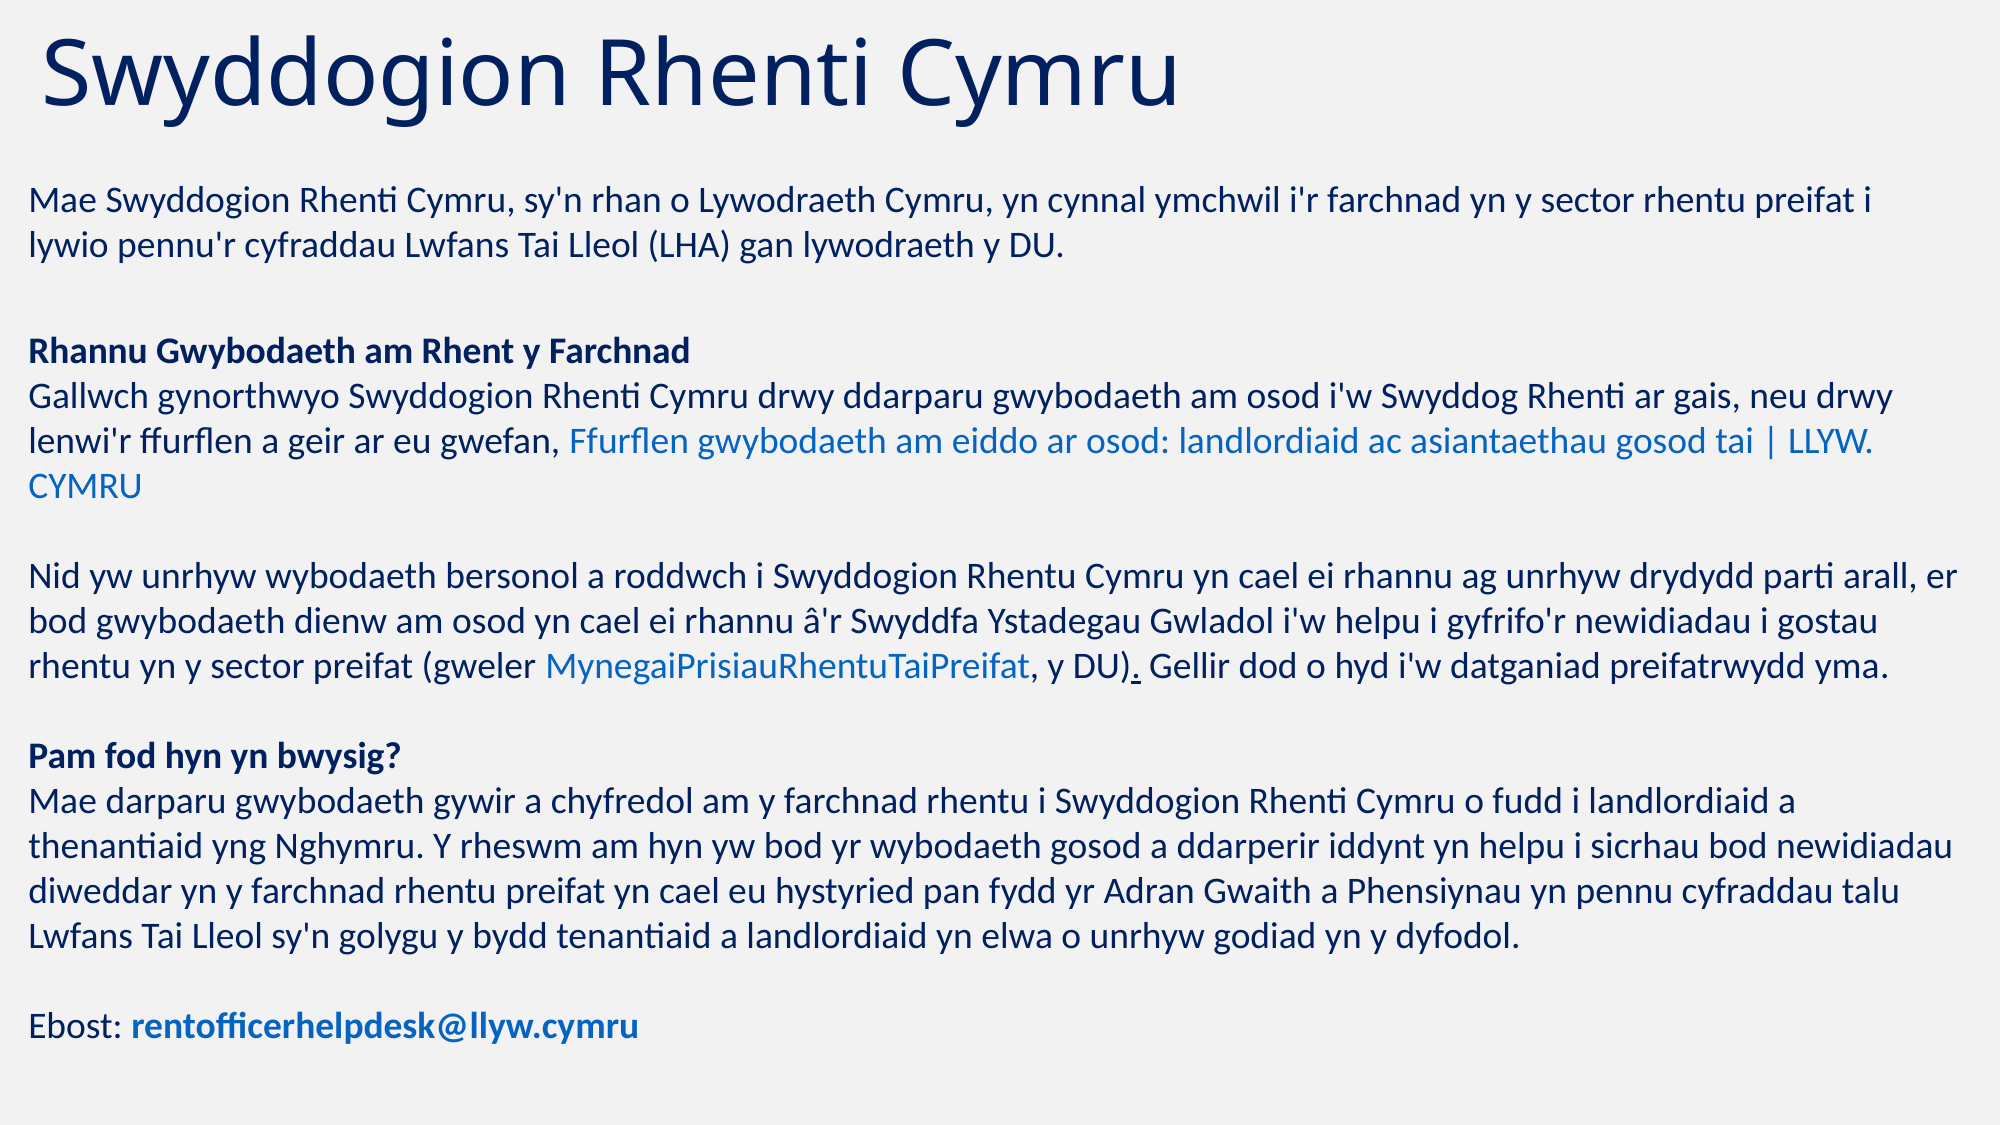

# Swyddogion Rhenti Cymru
Mae Swyddogion Rhenti Cymru, sy'n rhan o Lywodraeth Cymru, yn cynnal ymchwil i'r farchnad yn y sector rhentu preifat i lywio pennu'r cyfraddau Lwfans Tai Lleol (LHA) gan lywodraeth y DU.
Rhannu Gwybodaeth am Rhent y Farchnad
Gallwch gynorthwyo Swyddogion Rhenti Cymru drwy ddarparu gwybodaeth am osod i'w Swyddog Rhenti ar gais, neu drwy lenwi'r ffurflen a geir ar eu gwefan, Ffurflen gwybodaeth am eiddo ar osod: landlordiaid ac asiantaethau gosod tai | LLYW.CYMRU
Nid yw unrhyw wybodaeth bersonol a roddwch i Swyddogion Rhentu Cymru yn cael ei rhannu ag unrhyw drydydd parti arall, er bod gwybodaeth dienw am osod yn cael ei rhannu â'r Swyddfa Ystadegau Gwladol i'w helpu i gyfrifo'r newidiadau i gostau rhentu yn y sector preifat (gweler MynegaiPrisiauRhentuTaiPreifat, y DU). Gellir dod o hyd i'w datganiad preifatrwydd yma.
Pam fod hyn yn bwysig?
Mae darparu gwybodaeth gywir a chyfredol am y farchnad rhentu i Swyddogion Rhenti Cymru o fudd i landlordiaid a thenantiaid yng Nghymru. Y rheswm am hyn yw bod yr wybodaeth gosod a ddarperir iddynt yn helpu i sicrhau bod newidiadau diweddar yn y farchnad rhentu preifat yn cael eu hystyried pan fydd yr Adran Gwaith a Phensiynau yn pennu cyfraddau talu Lwfans Tai Lleol sy'n golygu y bydd tenantiaid a landlordiaid yn elwa o unrhyw godiad yn y dyfodol.
Ebost: rentofficerhelpdesk@llyw.cymru